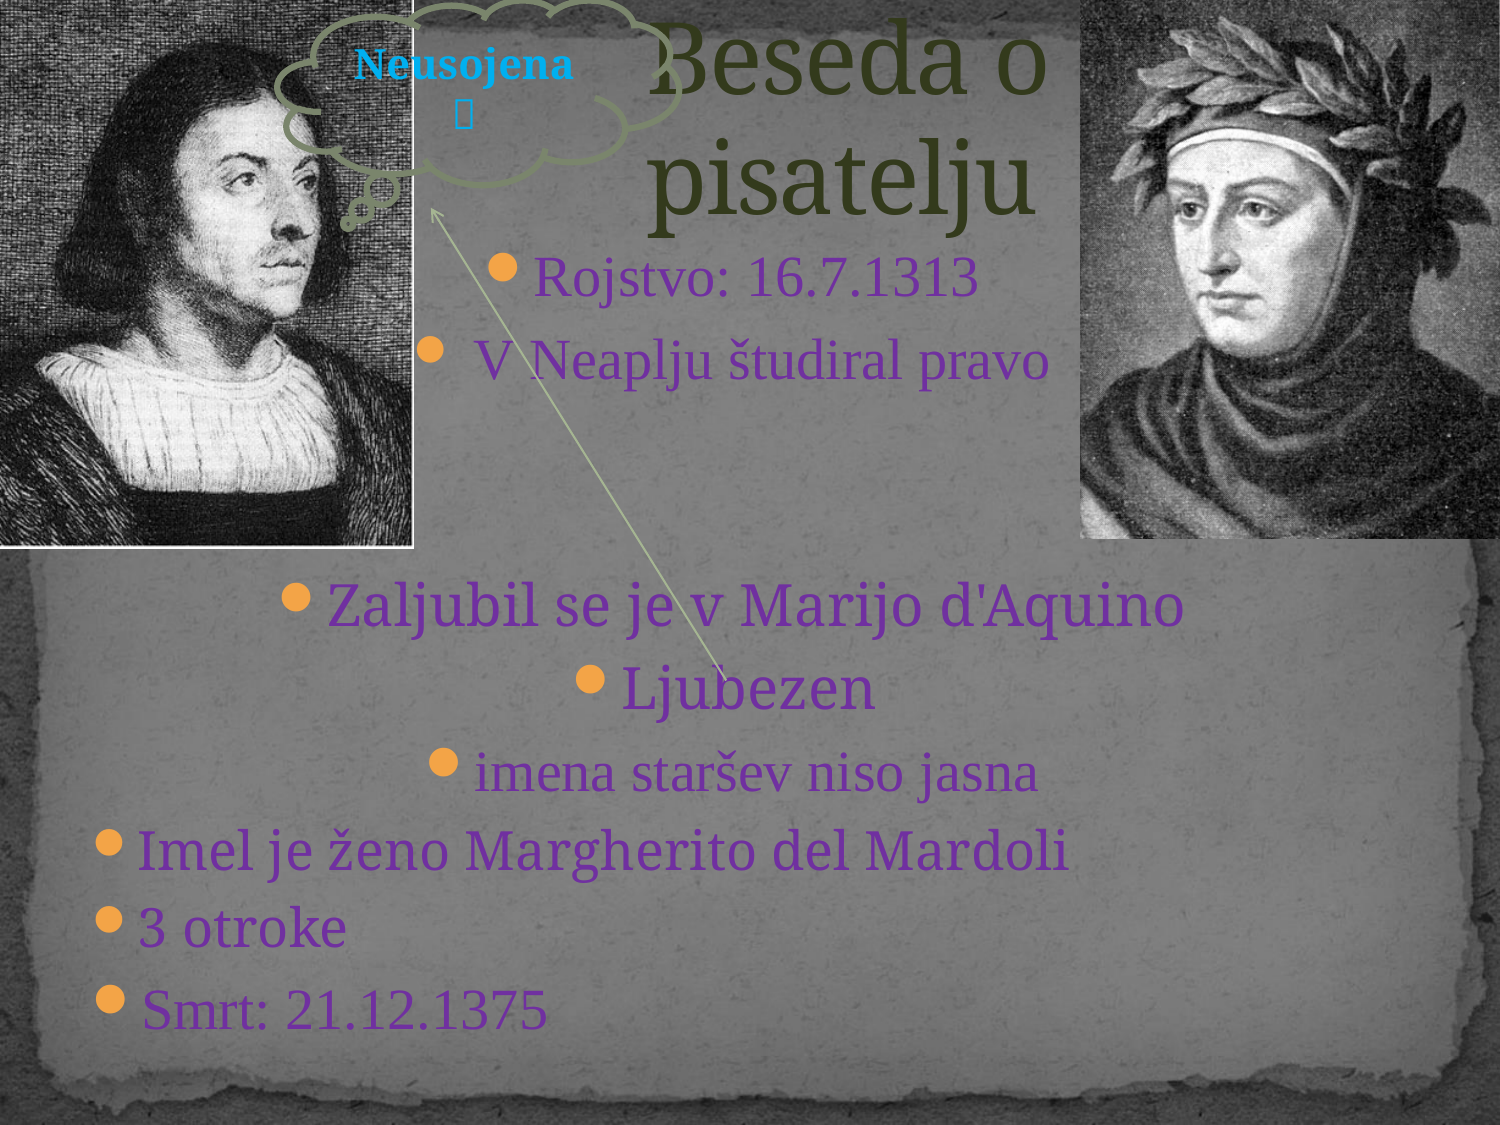

Neusojena 
Beseda o pisatelju
# Rojstvo: 16.7.1313
 V Neaplju študiral pravo
Zaljubil se je v Marijo d'Aquino
Ljubezen
imena staršev niso jasna
Imel je ženo Margherito del Mardoli
3 otroke
Smrt: 21.12.1375